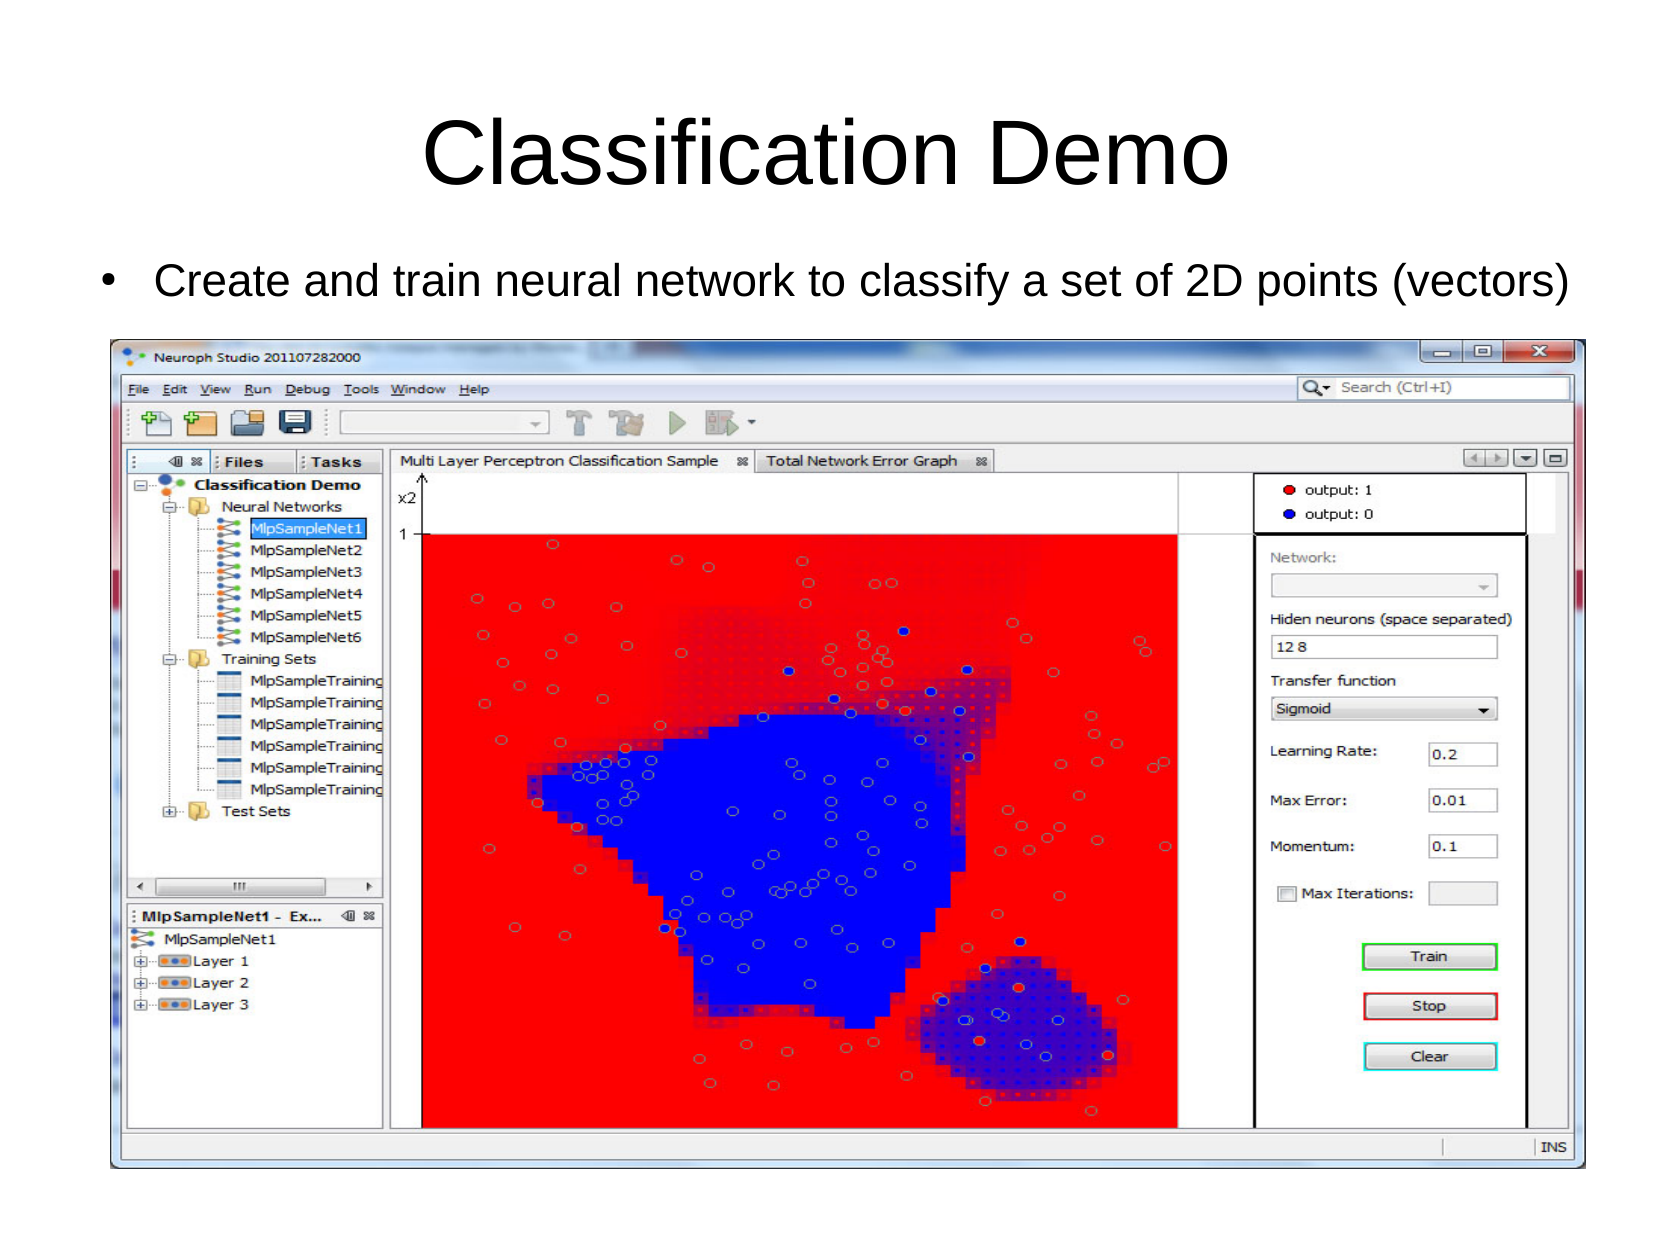

# Classification Demo
Create and train neural network to classify a set of 2D points (vectors)